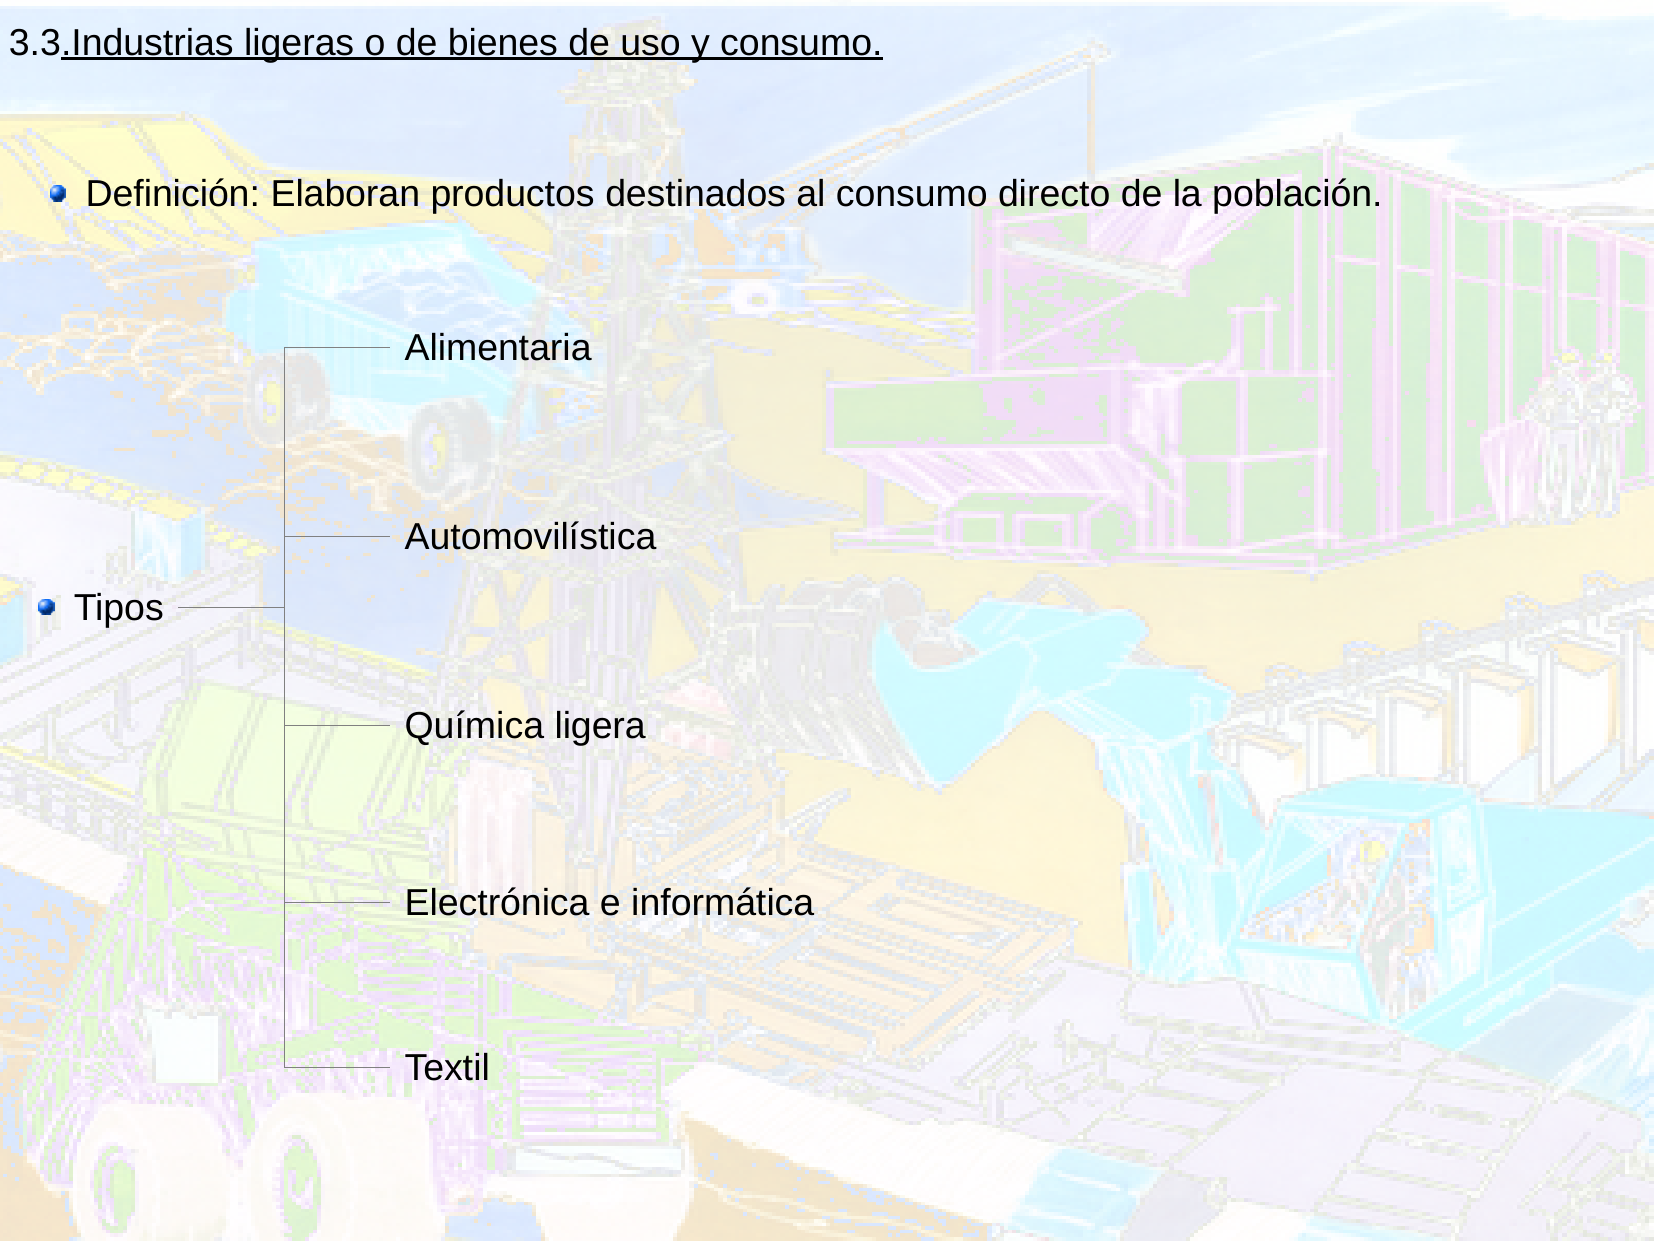

3.3.Industrias ligeras o de bienes de uso y consumo.
Definición: Elaboran productos destinados al consumo directo de la población.
Alimentaria
Automovilística
Tipos
Química ligera
Electrónica e informática
Textil